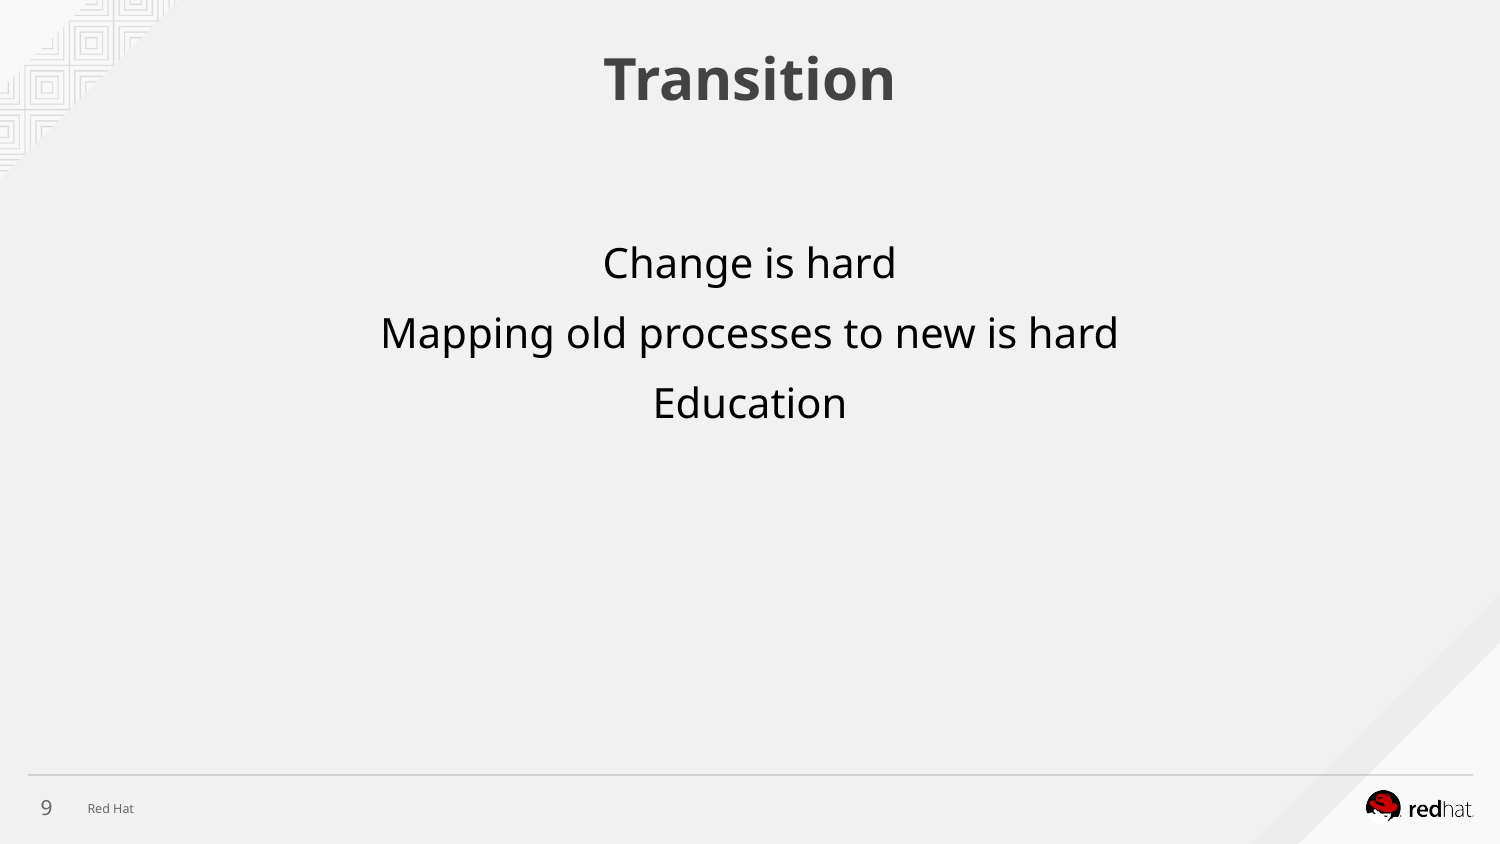

Transition
# Change is hard
Mapping old processes to new is hard
Education